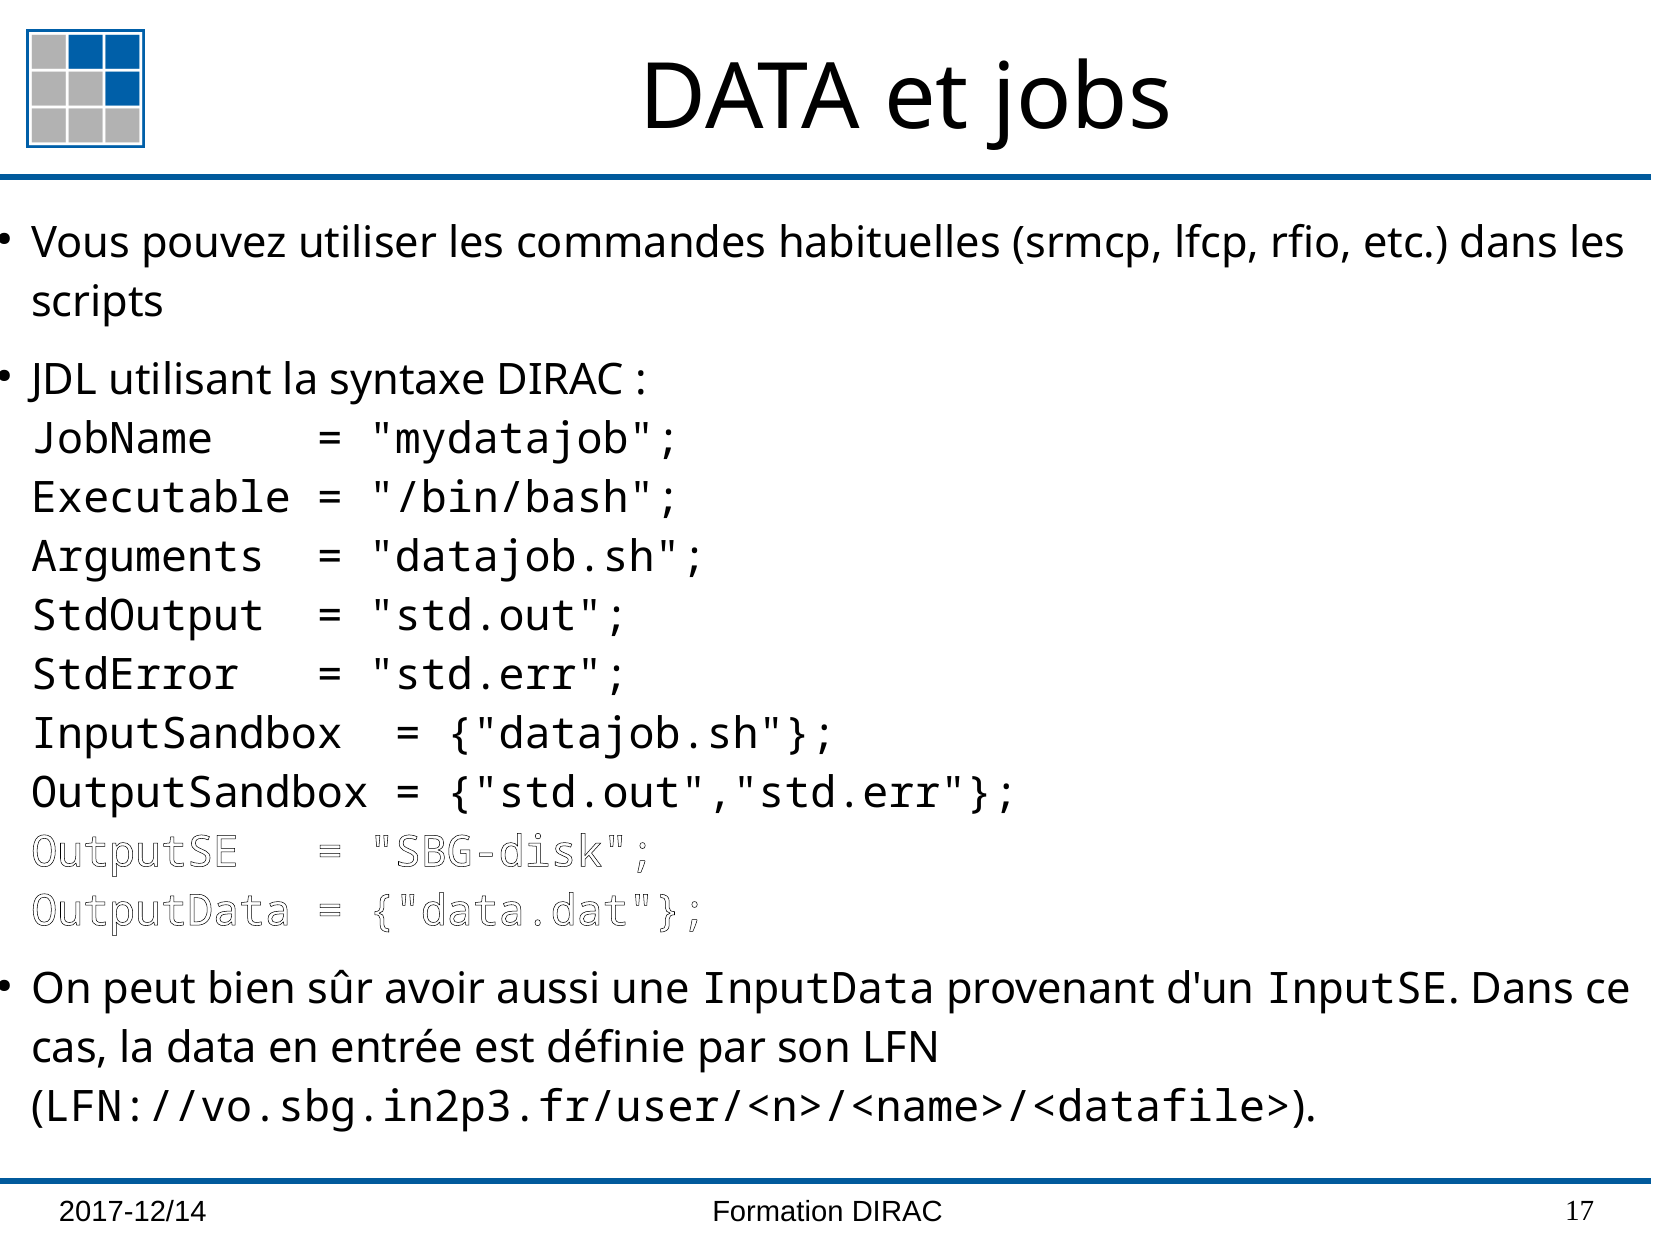

# DATA et jobs
Vous pouvez utiliser les commandes habituelles (srmcp, lfcp, rfio, etc.) dans les scripts
JDL utilisant la syntaxe DIRAC :
JobName = "mydatajob";
Executable = "/bin/bash";
Arguments = "datajob.sh";
StdOutput = "std.out";
StdError = "std.err";
InputSandbox = {"datajob.sh"};
OutputSandbox = {"std.out","std.err"};
OutputSE = "SBG-disk";
OutputData = {"data.dat"};
On peut bien sûr avoir aussi une InputData provenant d'un InputSE. Dans ce cas, la data en entrée est définie par son LFN (LFN://vo.sbg.in2p3.fr/user/<n>/<name>/<datafile>).
March 2017
BELLE 2 - LAL